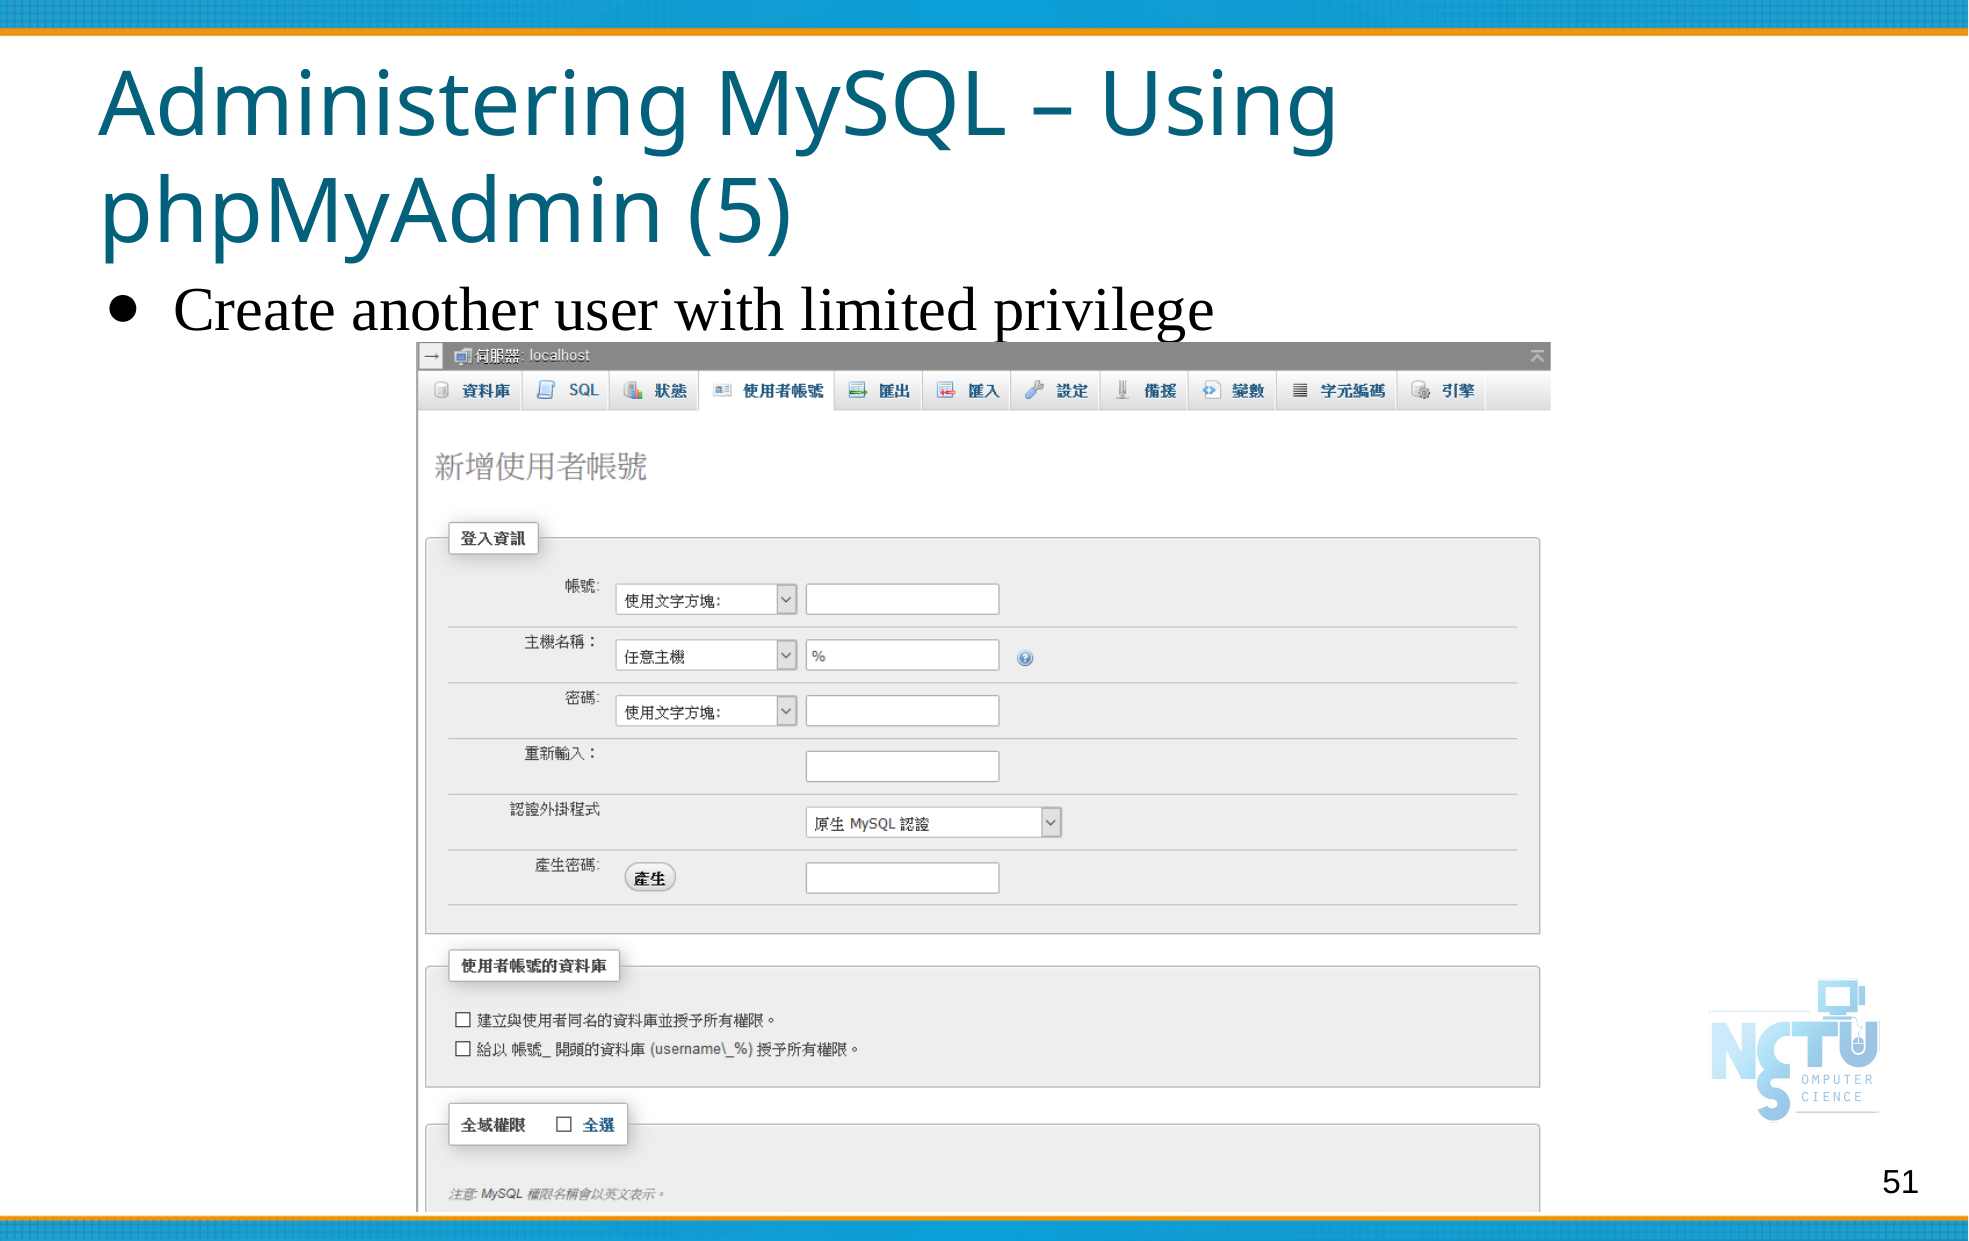

# Administering MySQL – Using phpMyAdmin (5)
Create another user with limited privilege